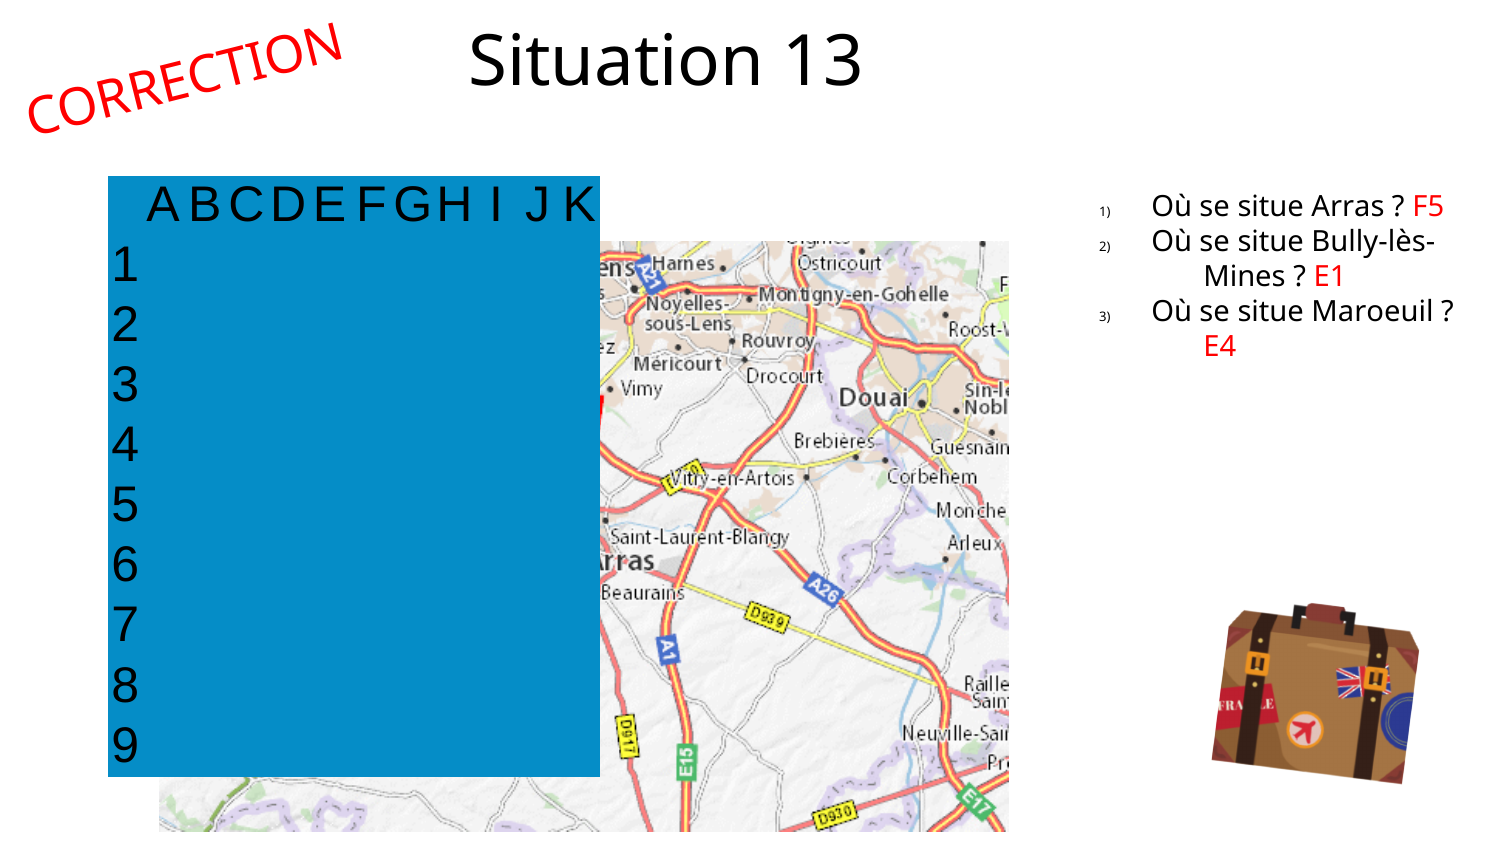

Situation 13
CORRECTION
Copier le plan utilisé dans la slide précédente ainsi que le tableau puis le coller sur cette slide.
Où se situe Arras ? F5
Où se situe Bully-lès-Mines ? E1
Où se situe Maroeuil ? E4
| | A | B | C | D | E | F | G | H | I | J | K |
| --- | --- | --- | --- | --- | --- | --- | --- | --- | --- | --- | --- |
| 1 | | | | | | | | | | | |
| 2 | | | | | | | | | | | |
| 3 | | | | | | | | | | | |
| 4 | | | | | | | | | | | |
| 5 | | | | | | | | | | | |
| 6 | | | | | | | | | | | |
| 7 | | | | | | | | | | | |
| 8 | | | | | | | | | | | |
| 9 | | | | | | | | | | | |